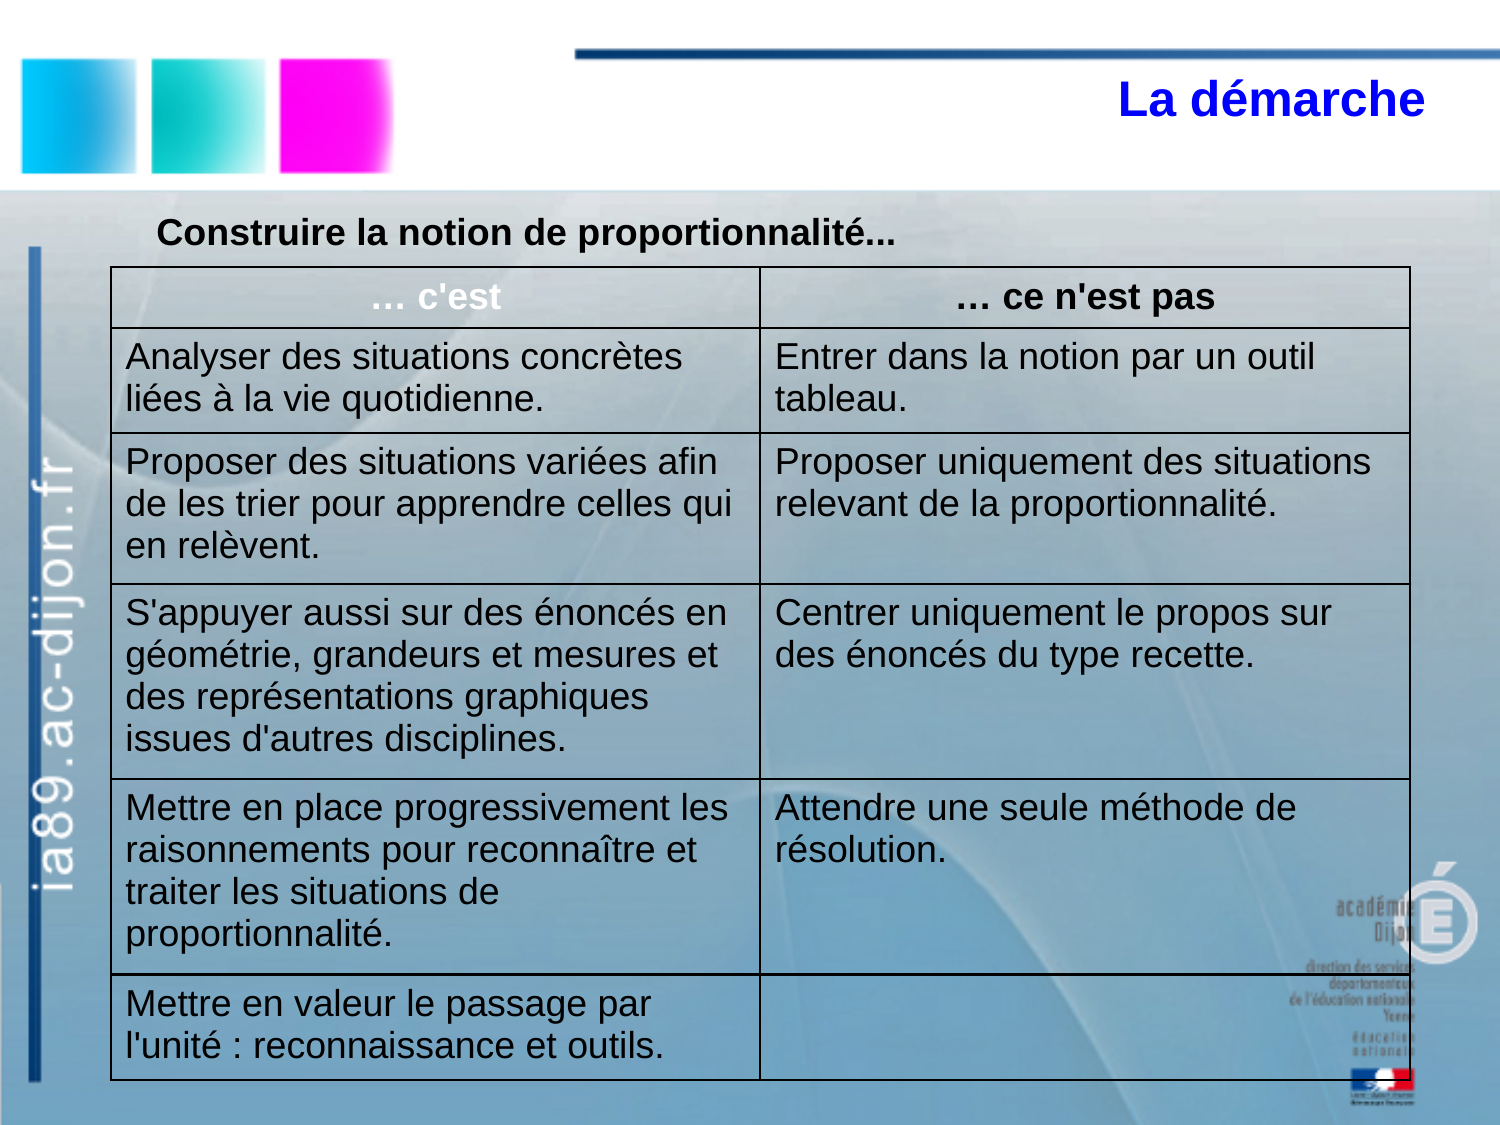

La démarche
Construire la notion de proportionnalité...
| … c'est | … ce n'est pas |
| --- | --- |
| Analyser des situations concrètes liées à la vie quotidienne. | Entrer dans la notion par un outil tableau. |
| Proposer des situations variées afin de les trier pour apprendre celles qui en relèvent. | Proposer uniquement des situations relevant de la proportionnalité. |
| S'appuyer aussi sur des énoncés en géométrie, grandeurs et mesures et des représentations graphiques issues d'autres disciplines. | Centrer uniquement le propos sur des énoncés du type recette. |
| Mettre en place progressivement les raisonnements pour reconnaître et traiter les situations de proportionnalité. | Attendre une seule méthode de résolution. |
| Mettre en valeur le passage par l'unité : reconnaissance et outils. | |